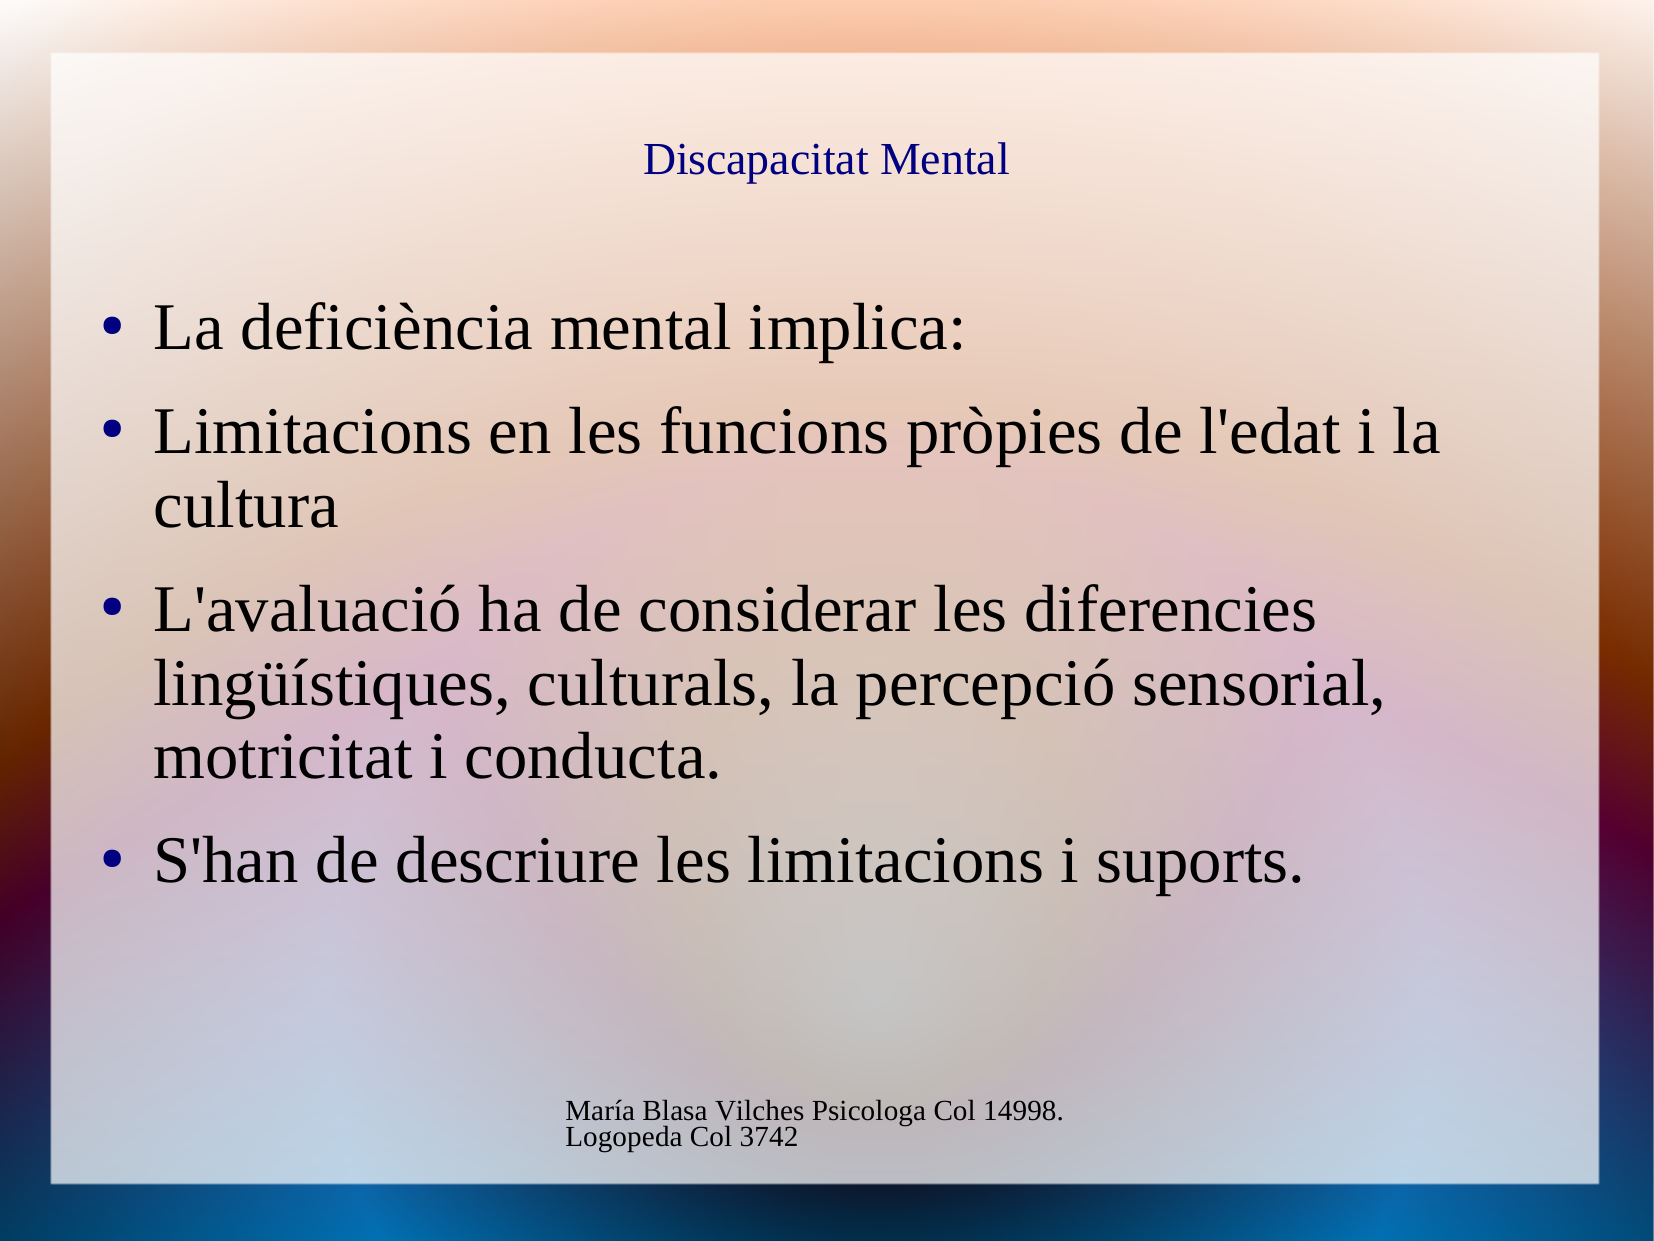

# Discapacitat Mental
La deficiència mental implica:
Limitacions en les funcions pròpies de l'edat i la cultura
L'avaluació ha de considerar les diferencies lingüístiques, culturals, la percepció sensorial, motricitat i conducta.
S'han de descriure les limitacions i suports.
María Blasa Vilches Psicologa Col 14998. Logopeda Col 3742